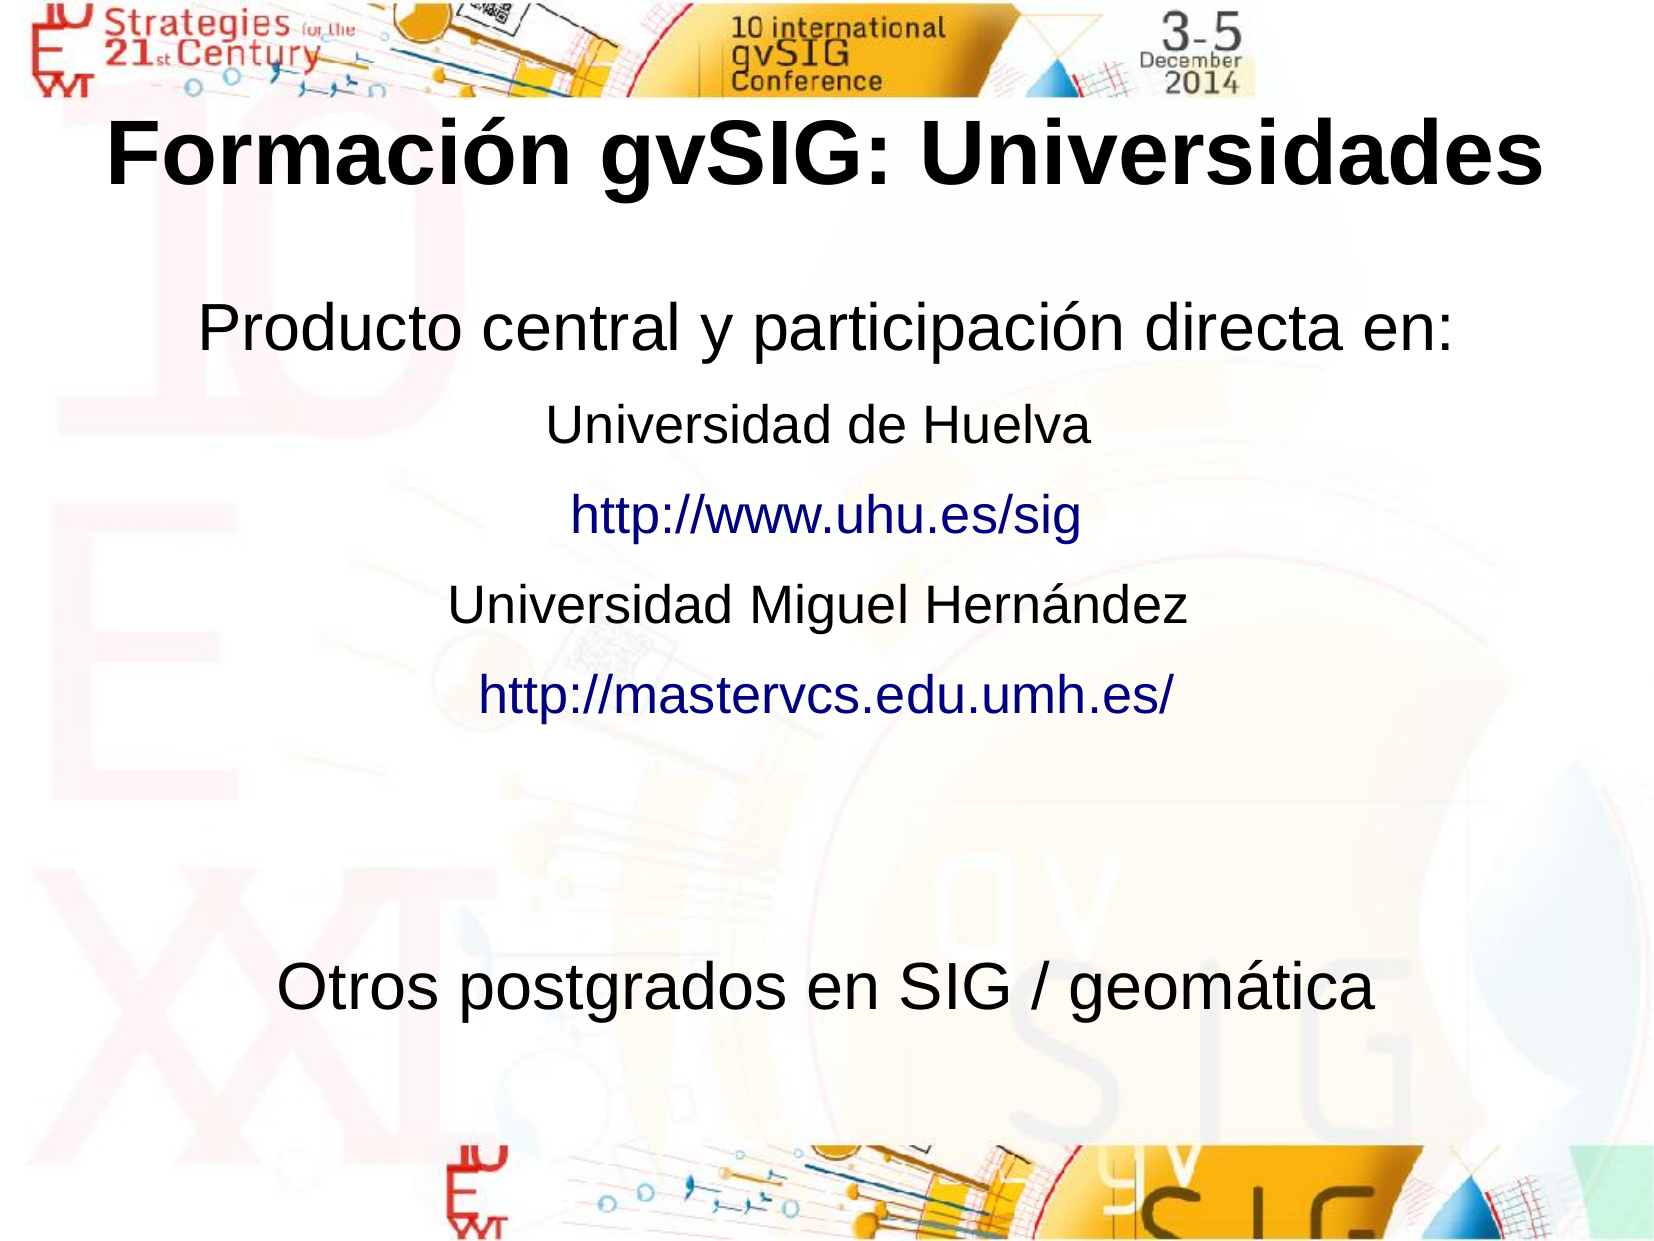

# Formación gvSIG: Universidades
Producto central y participación directa en:
Universidad de Huelva
http://www.uhu.es/sig
Universidad Miguel Hernández
http://mastervcs.edu.umh.es/
Otros postgrados en SIG / geomática